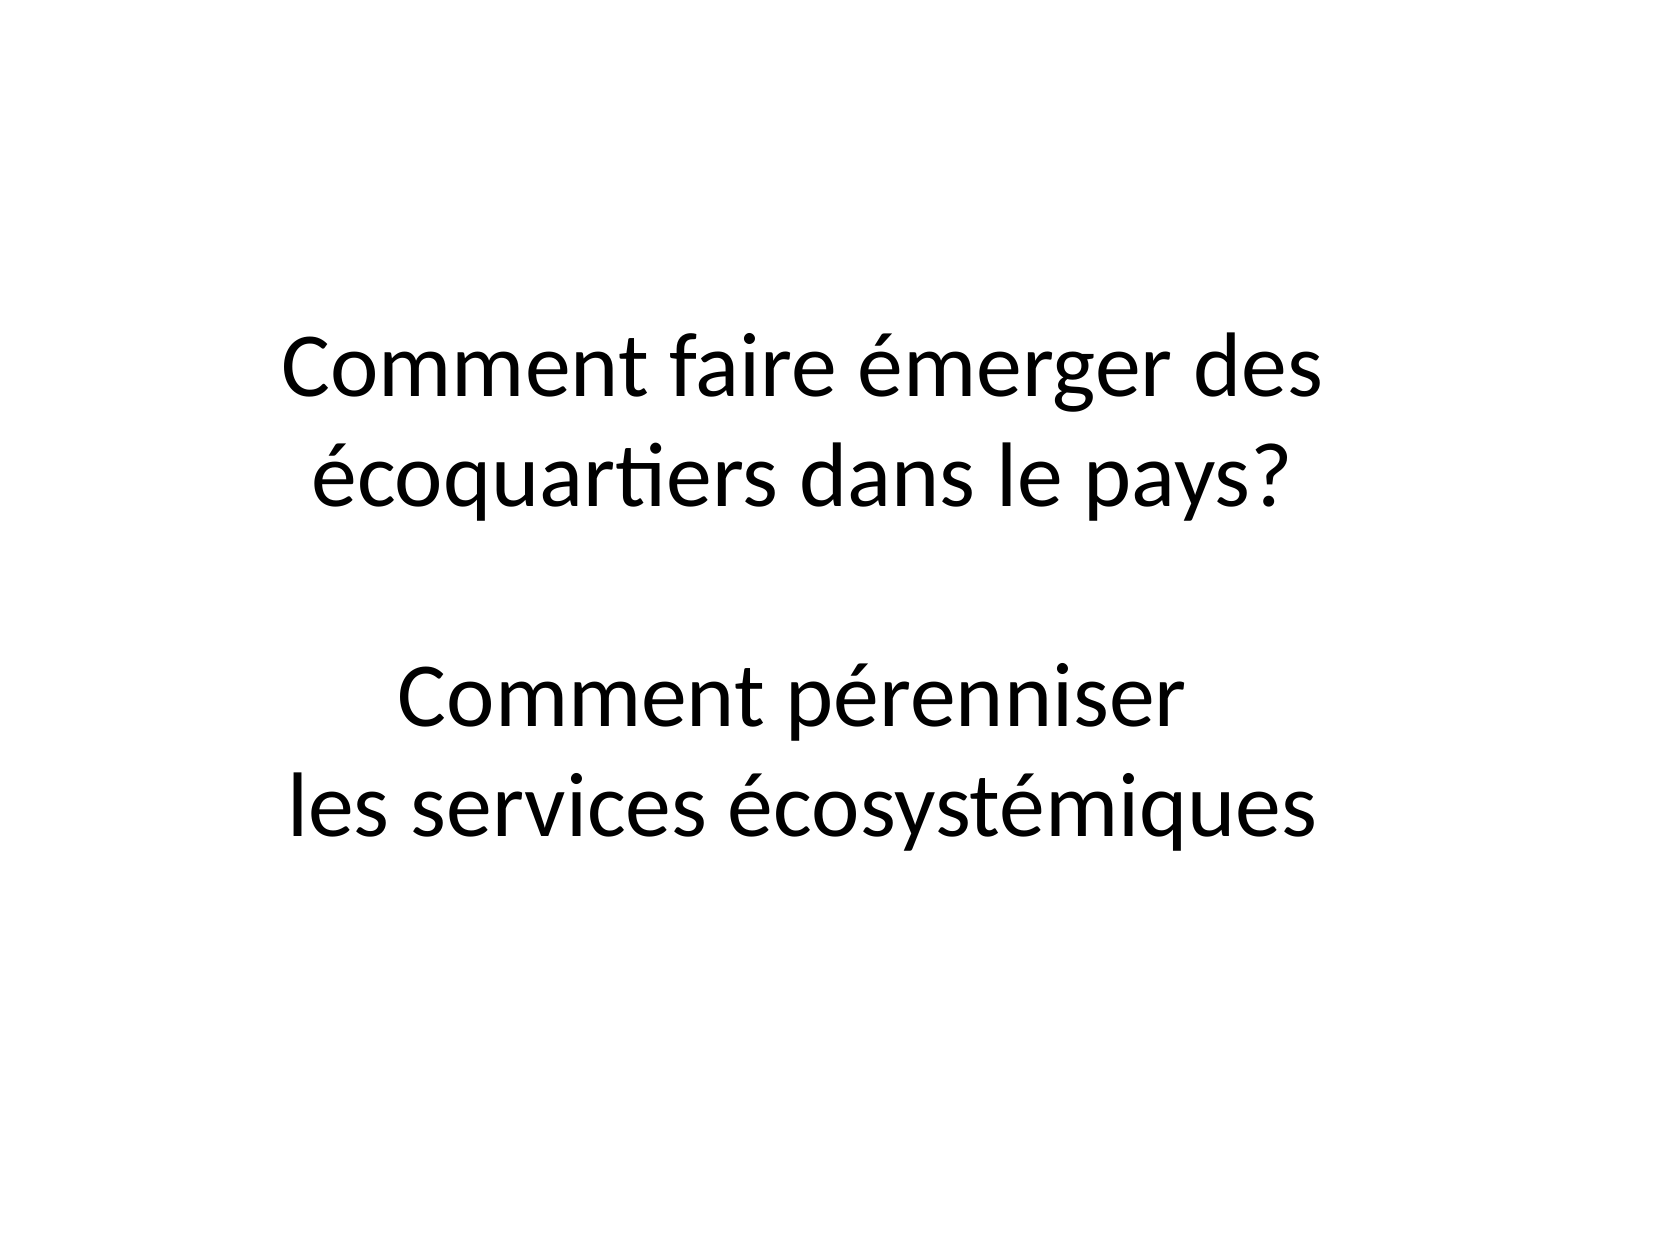

Comment faire émerger des écoquartiers dans le pays?
Comment pérenniser
les services écosystémiques